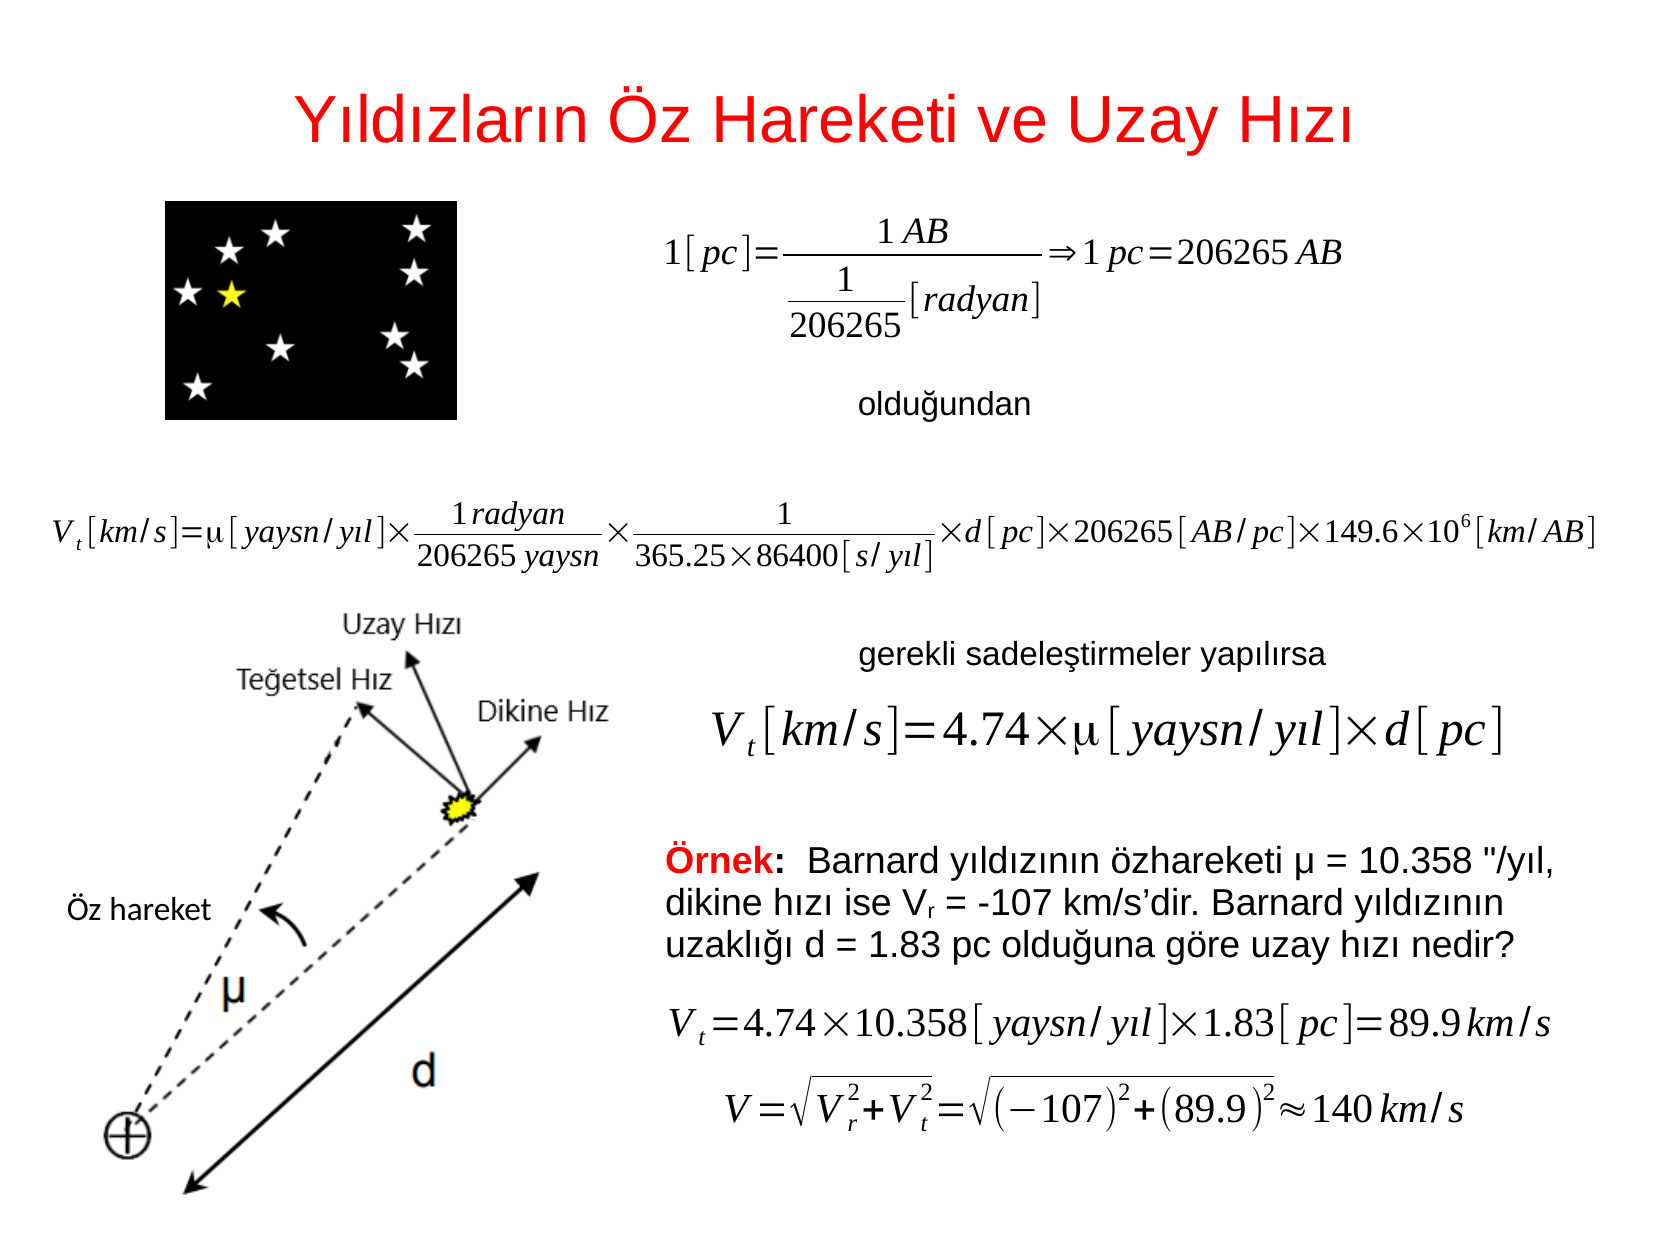

Yıldızların Öz Hareketi ve Uzay Hızı
olduğundan
gerekli sadeleştirmeler yapılırsa
Örnek: Barnard yıldızının özhareketi μ = 10.358 "/yıl, dikine hızı ise Vr = -107 km/s’dir. Barnard yıldızının uzaklığı d = 1.83 pc olduğuna göre uzay hızı nedir?
Öz hareket